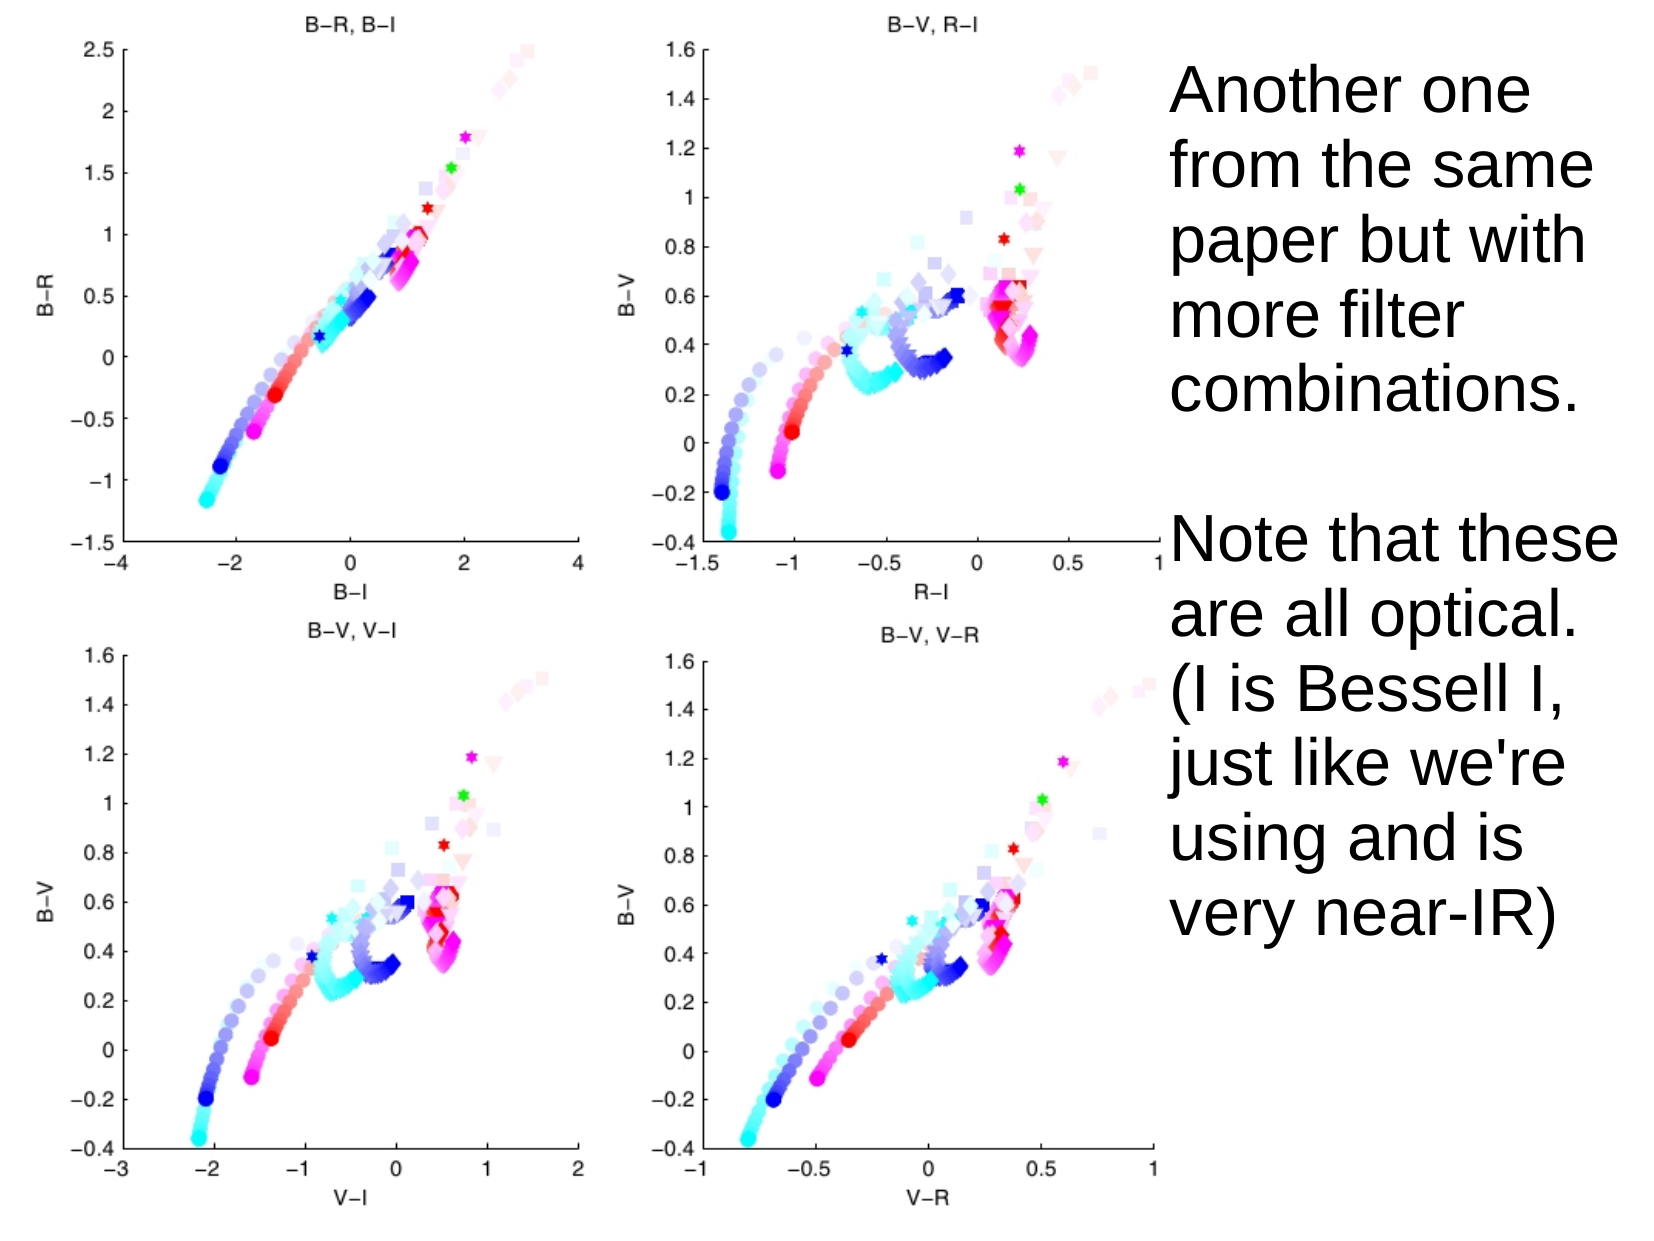

Another one from the same paper but with more filter combinations.
Note that these are all optical.
(I is Bessell I, just like we're using and is very near-IR)